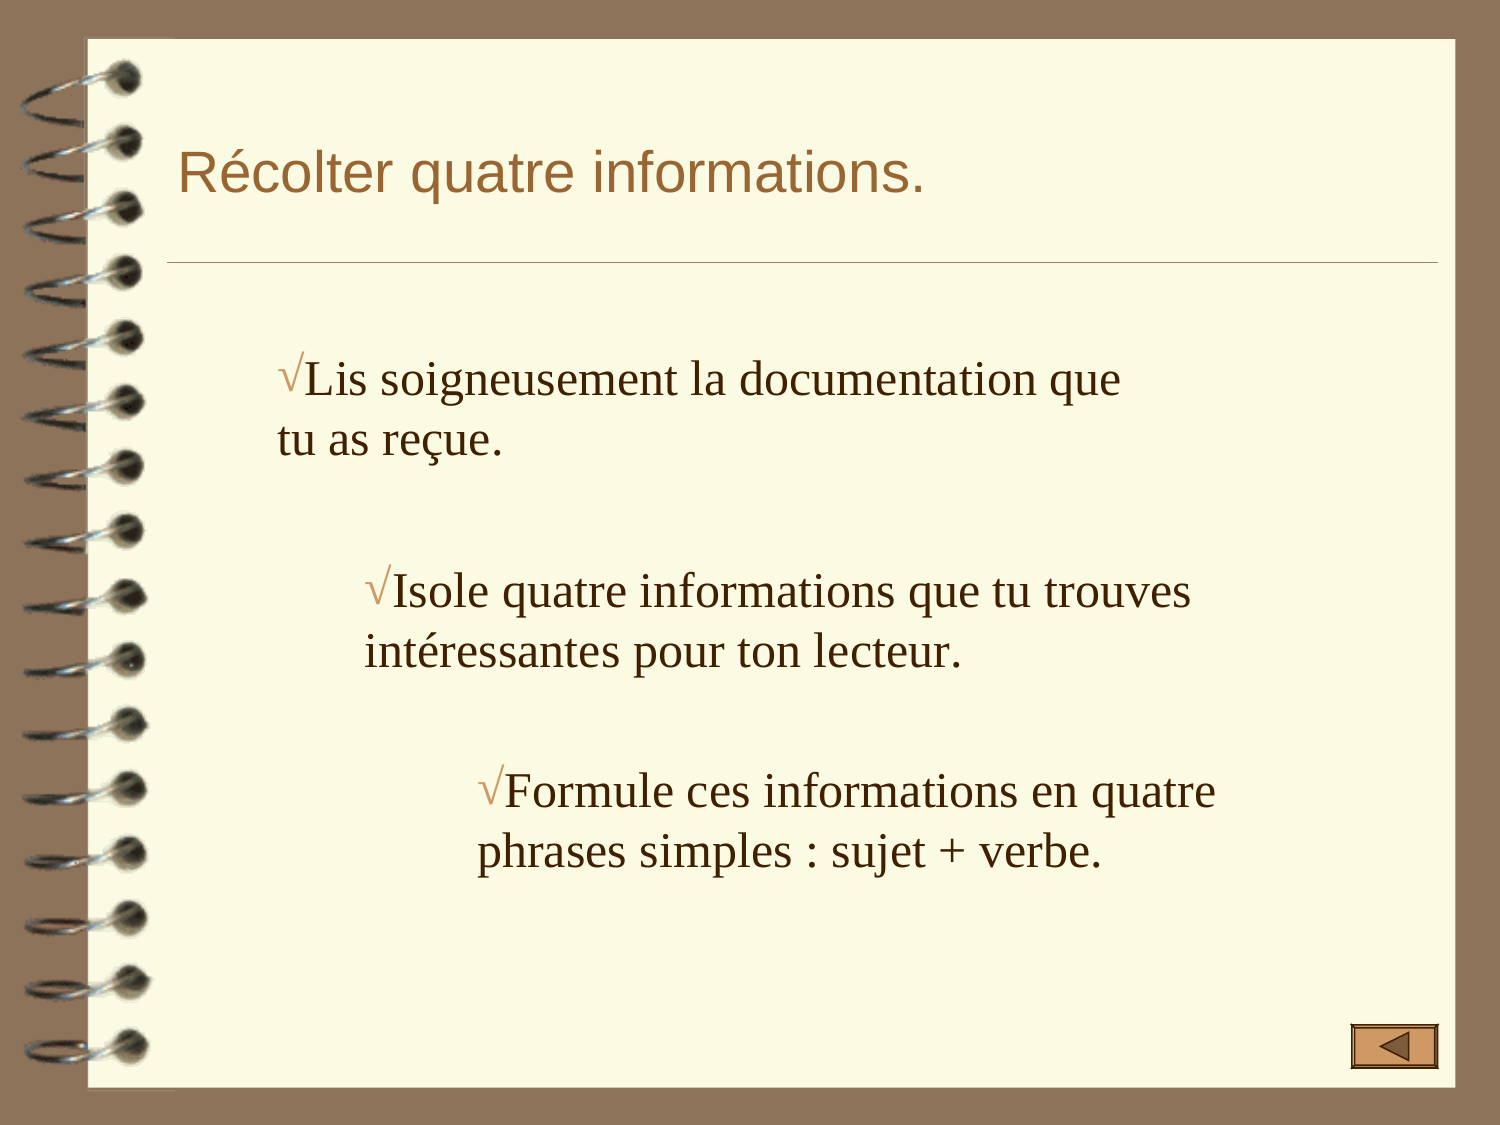

# Récolter quatre informations.
Lis soigneusement la documentation que tu as reçue.
Isole quatre informations que tu trouves intéressantes pour ton lecteur.
Formule ces informations en quatre phrases simples : sujet + verbe.